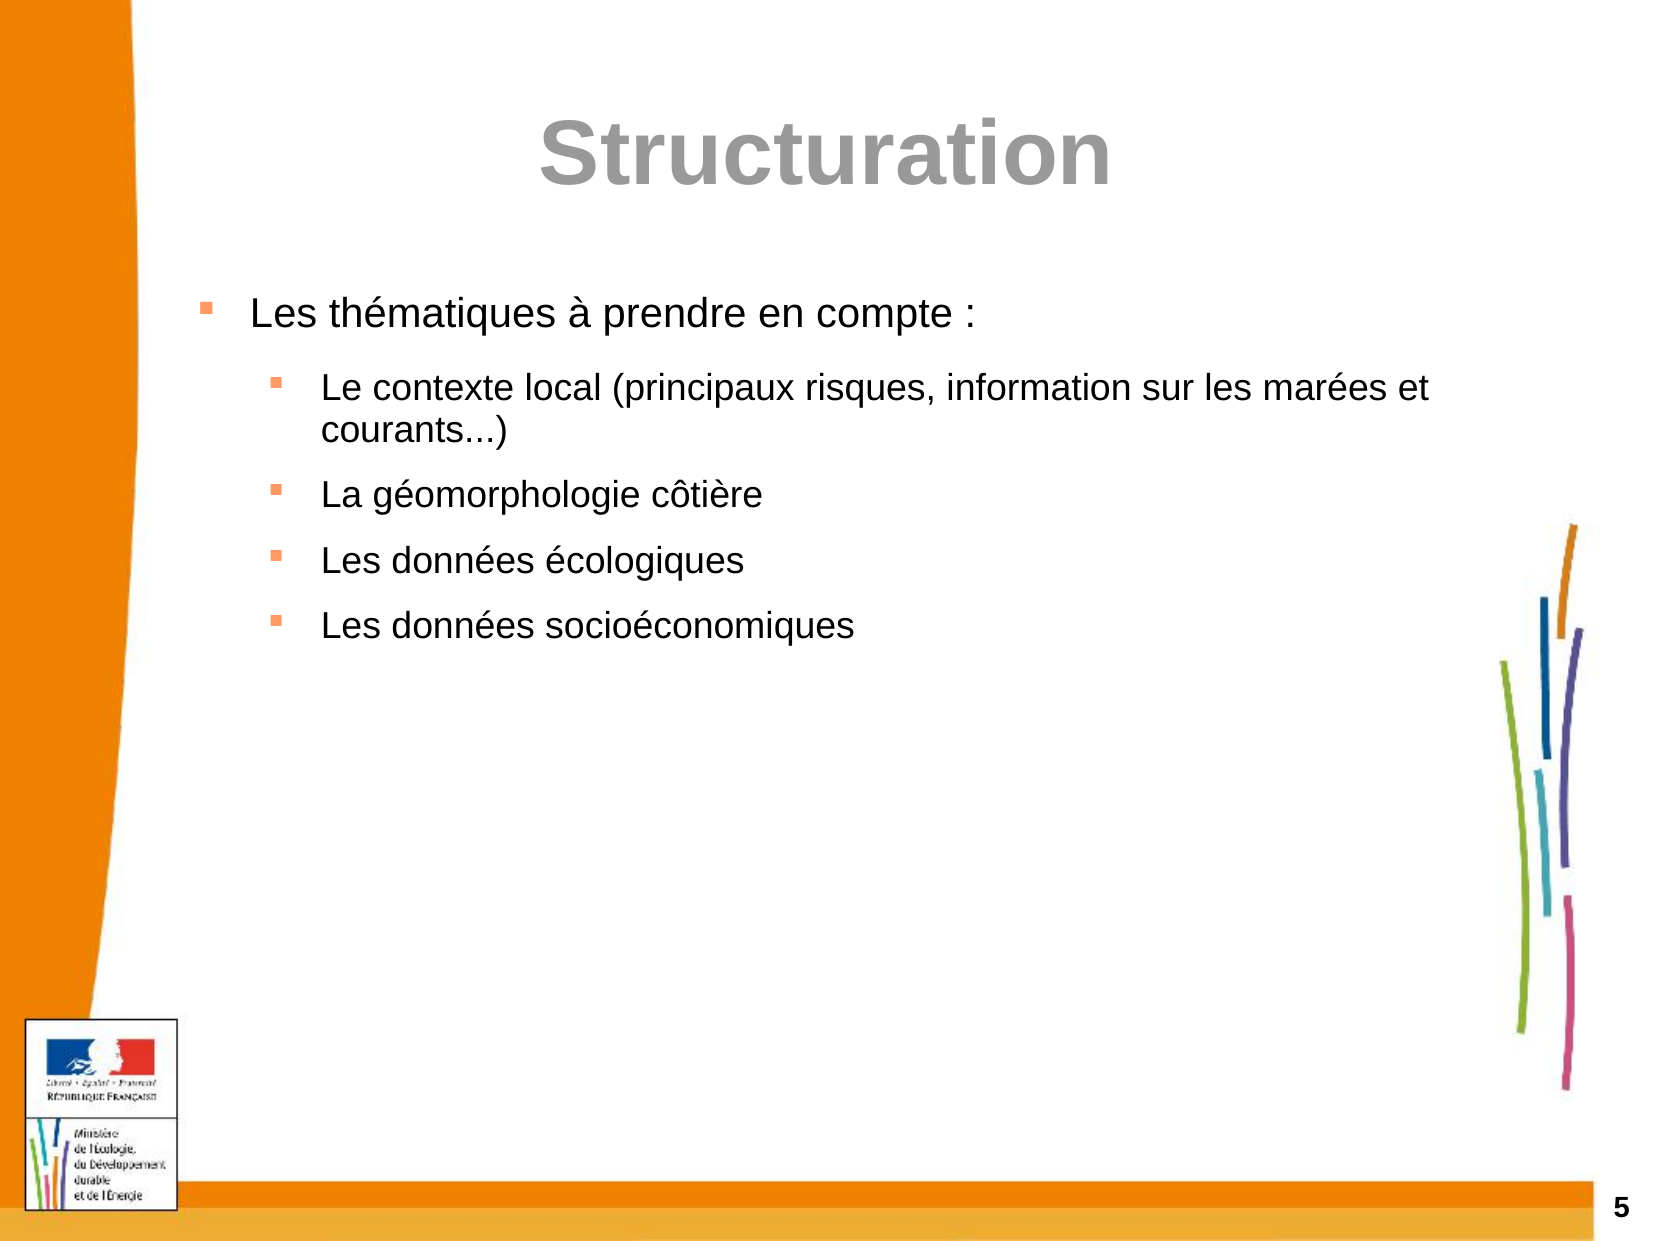

# Structuration
Les thématiques à prendre en compte :
Le contexte local (principaux risques, information sur les marées et courants...)
La géomorphologie côtière
Les données écologiques
Les données socioéconomiques
5